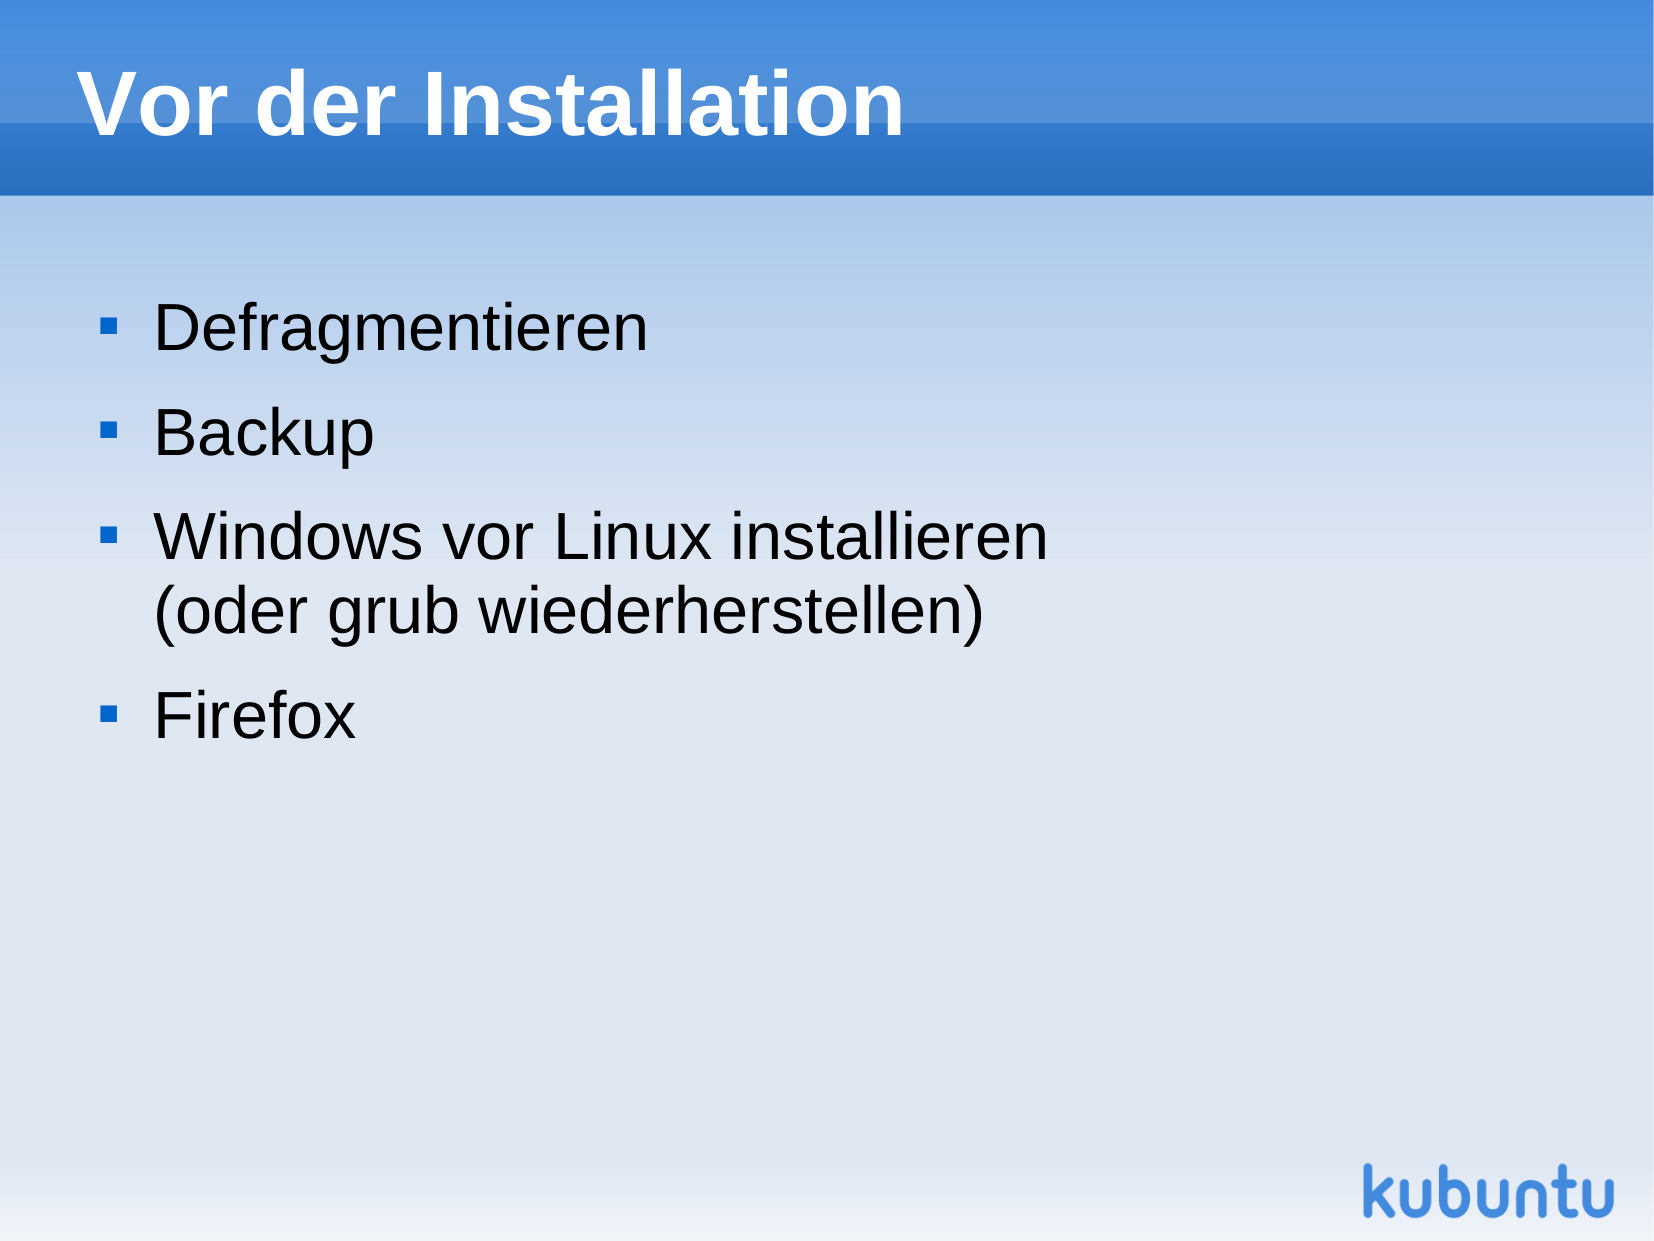

# Vor der Installation
Defragmentieren
Backup
Windows vor Linux installieren
(oder grub wiederherstellen)
Firefox